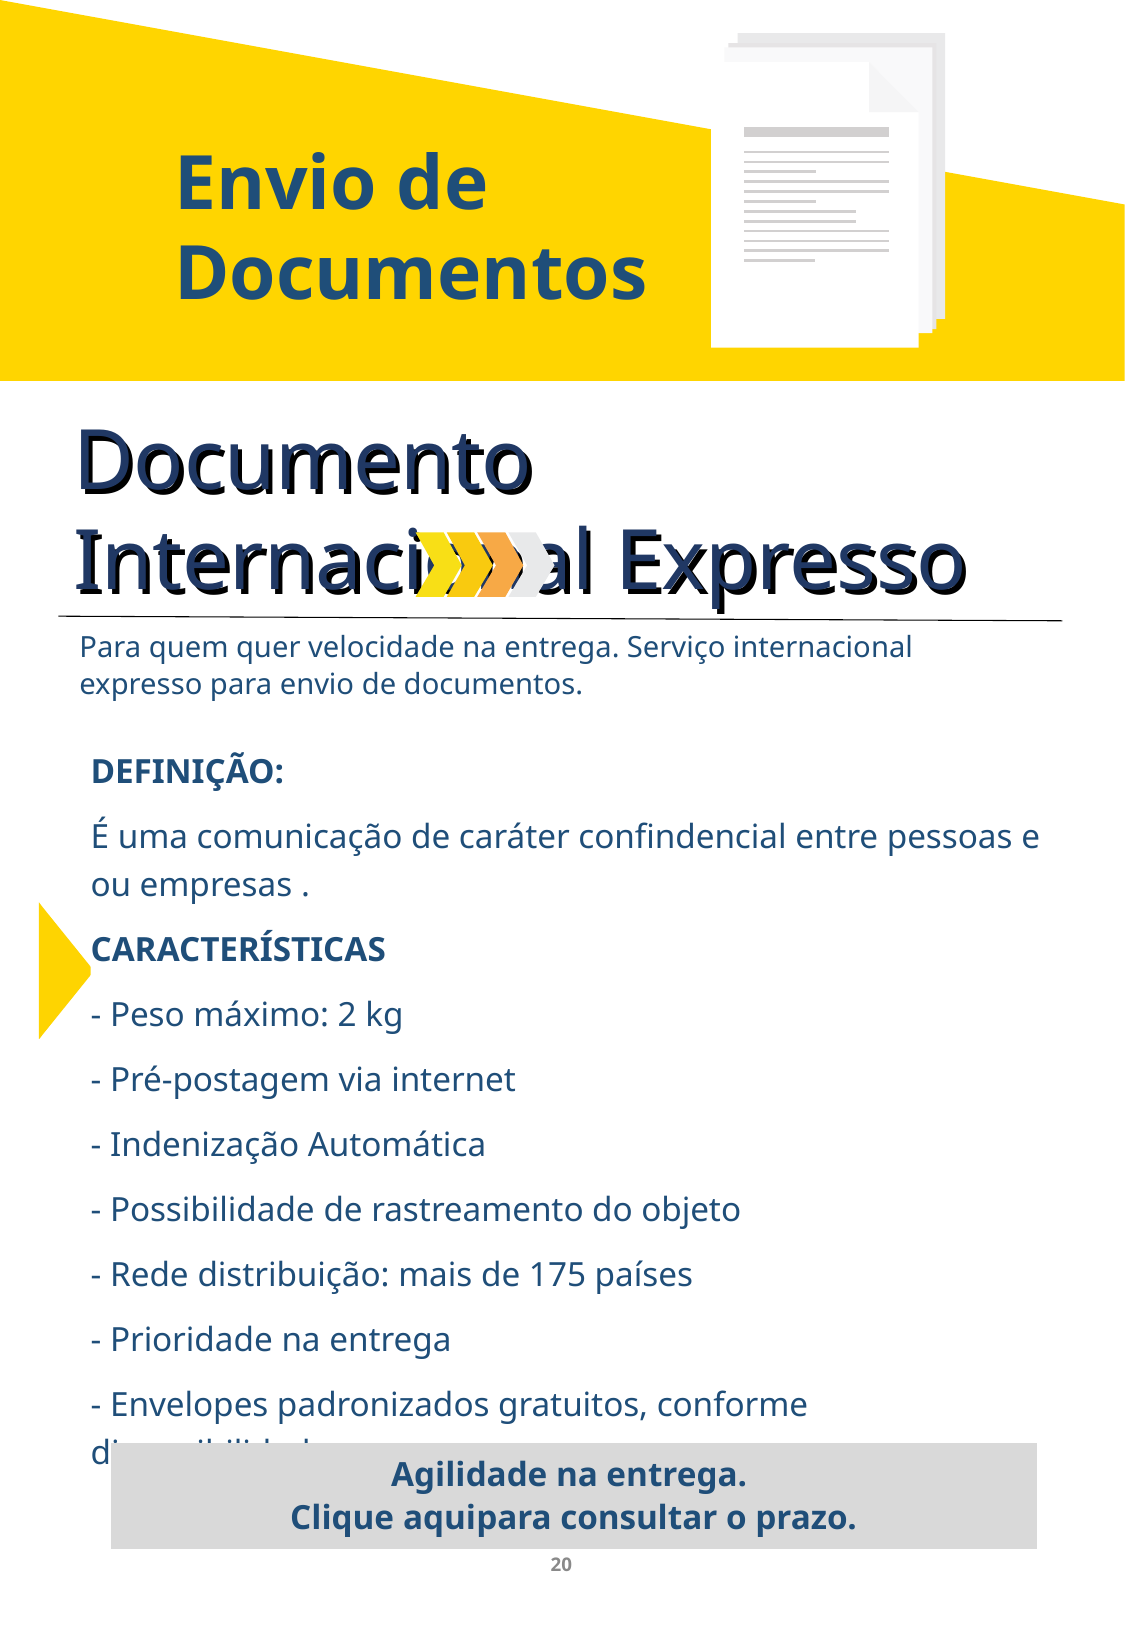

Envio de Documentos
Documento Internacional Expresso
Para quem quer velocidade na entrega. Serviço internacional expresso para envio de documentos.
DEFINIÇÃO:
É uma comunicação de caráter confindencial entre pessoas e ou empresas .
CARACTERÍSTICAS
- Peso máximo: 2 kg
- Pré-postagem via internet
- Indenização Automática
- Possibilidade de rastreamento do objeto
- Rede distribuição: mais de 175 países
- Prioridade na entrega
- Envelopes padronizados gratuitos, conforme disponibilidade.
Agilidade na entrega.
Clique aquipara consultar o prazo.